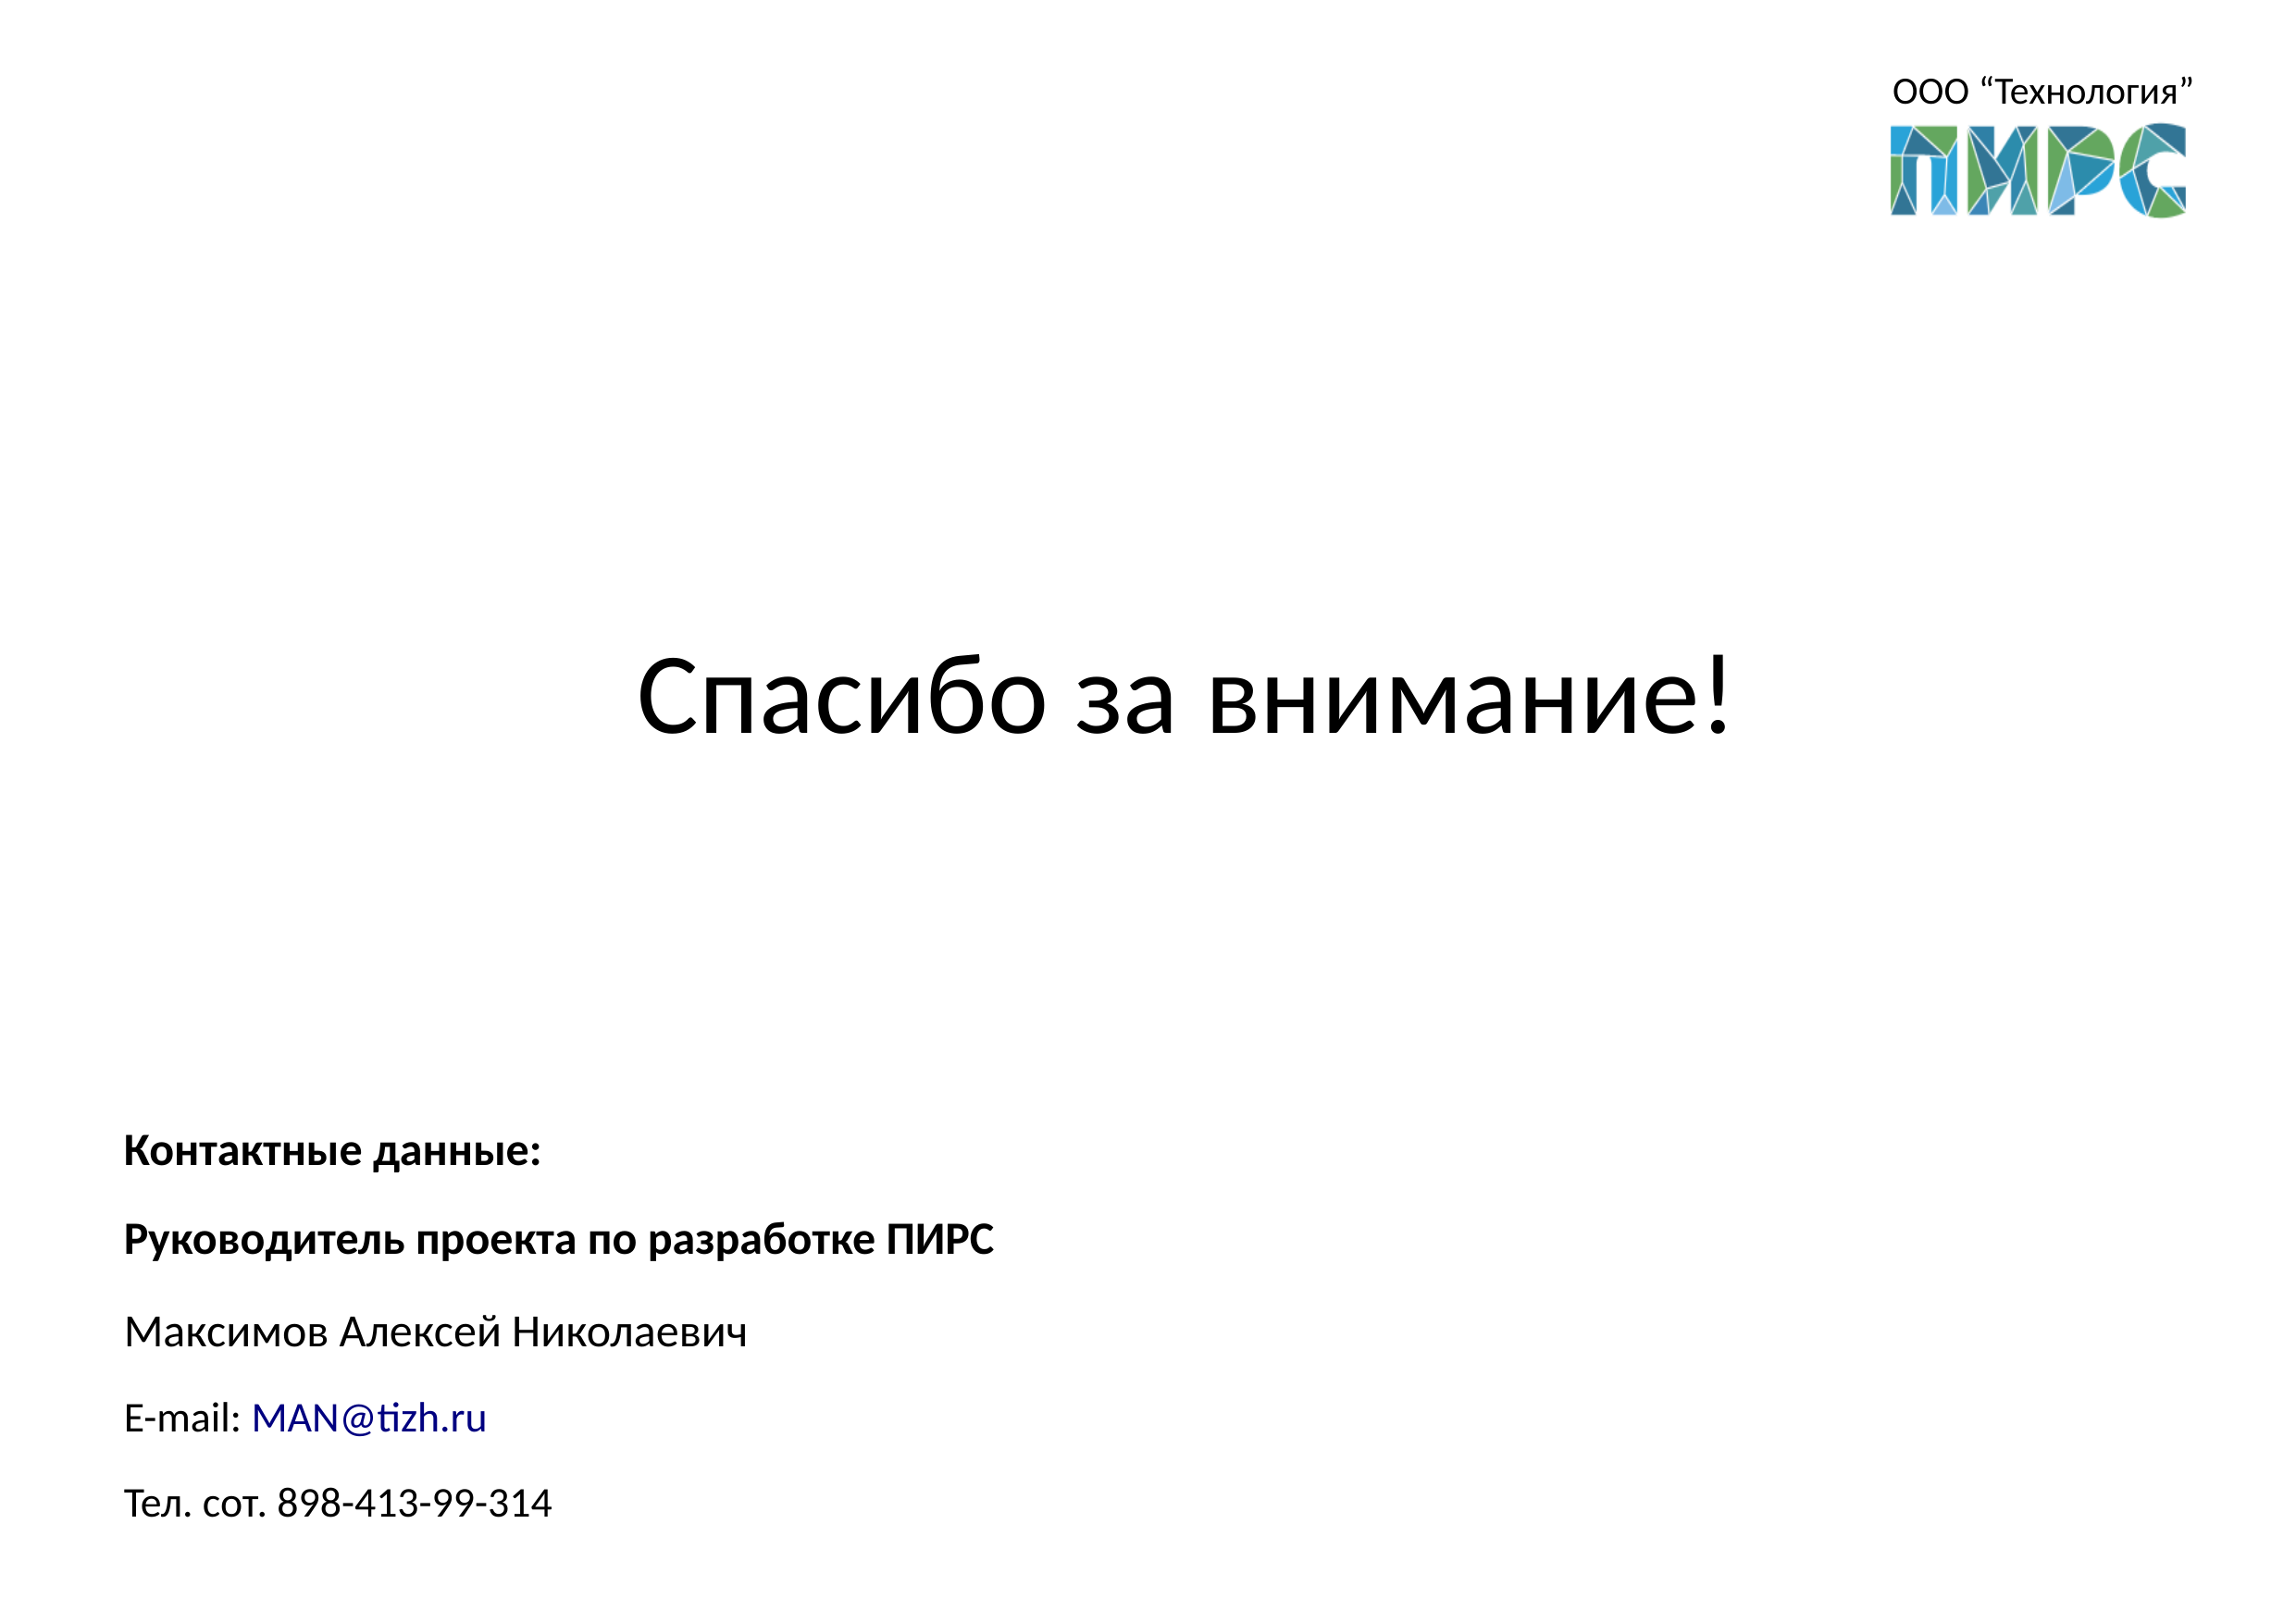

ООО “Технология”
Спасибо за внимание!
Контактные данные:
Руководитель проекта по разработке ПИРС
Максимов Алексей Николаевич
E-mail: MAN@tizh.ru
Тел. сот. 898-413-99-314